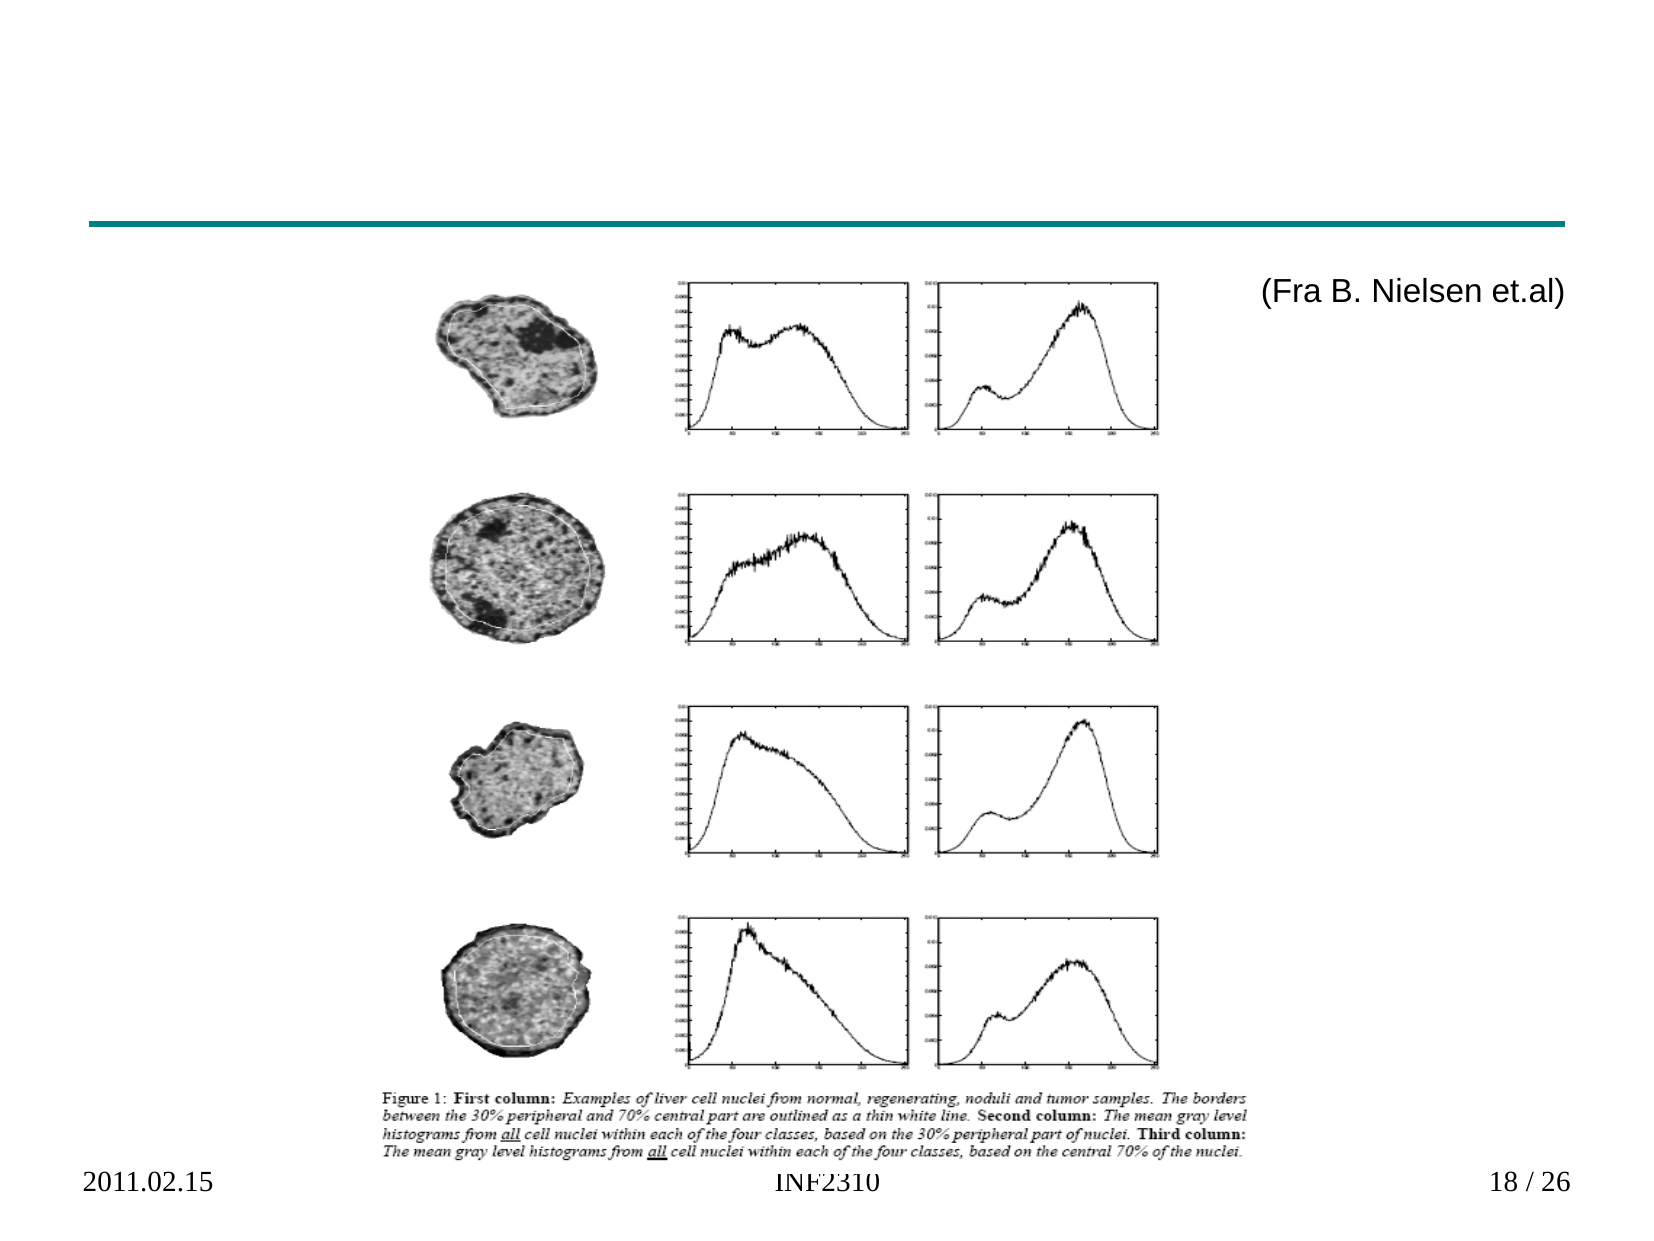

#
(Fra B. Nielsen et.al)
2011.02.15
INF2310
18